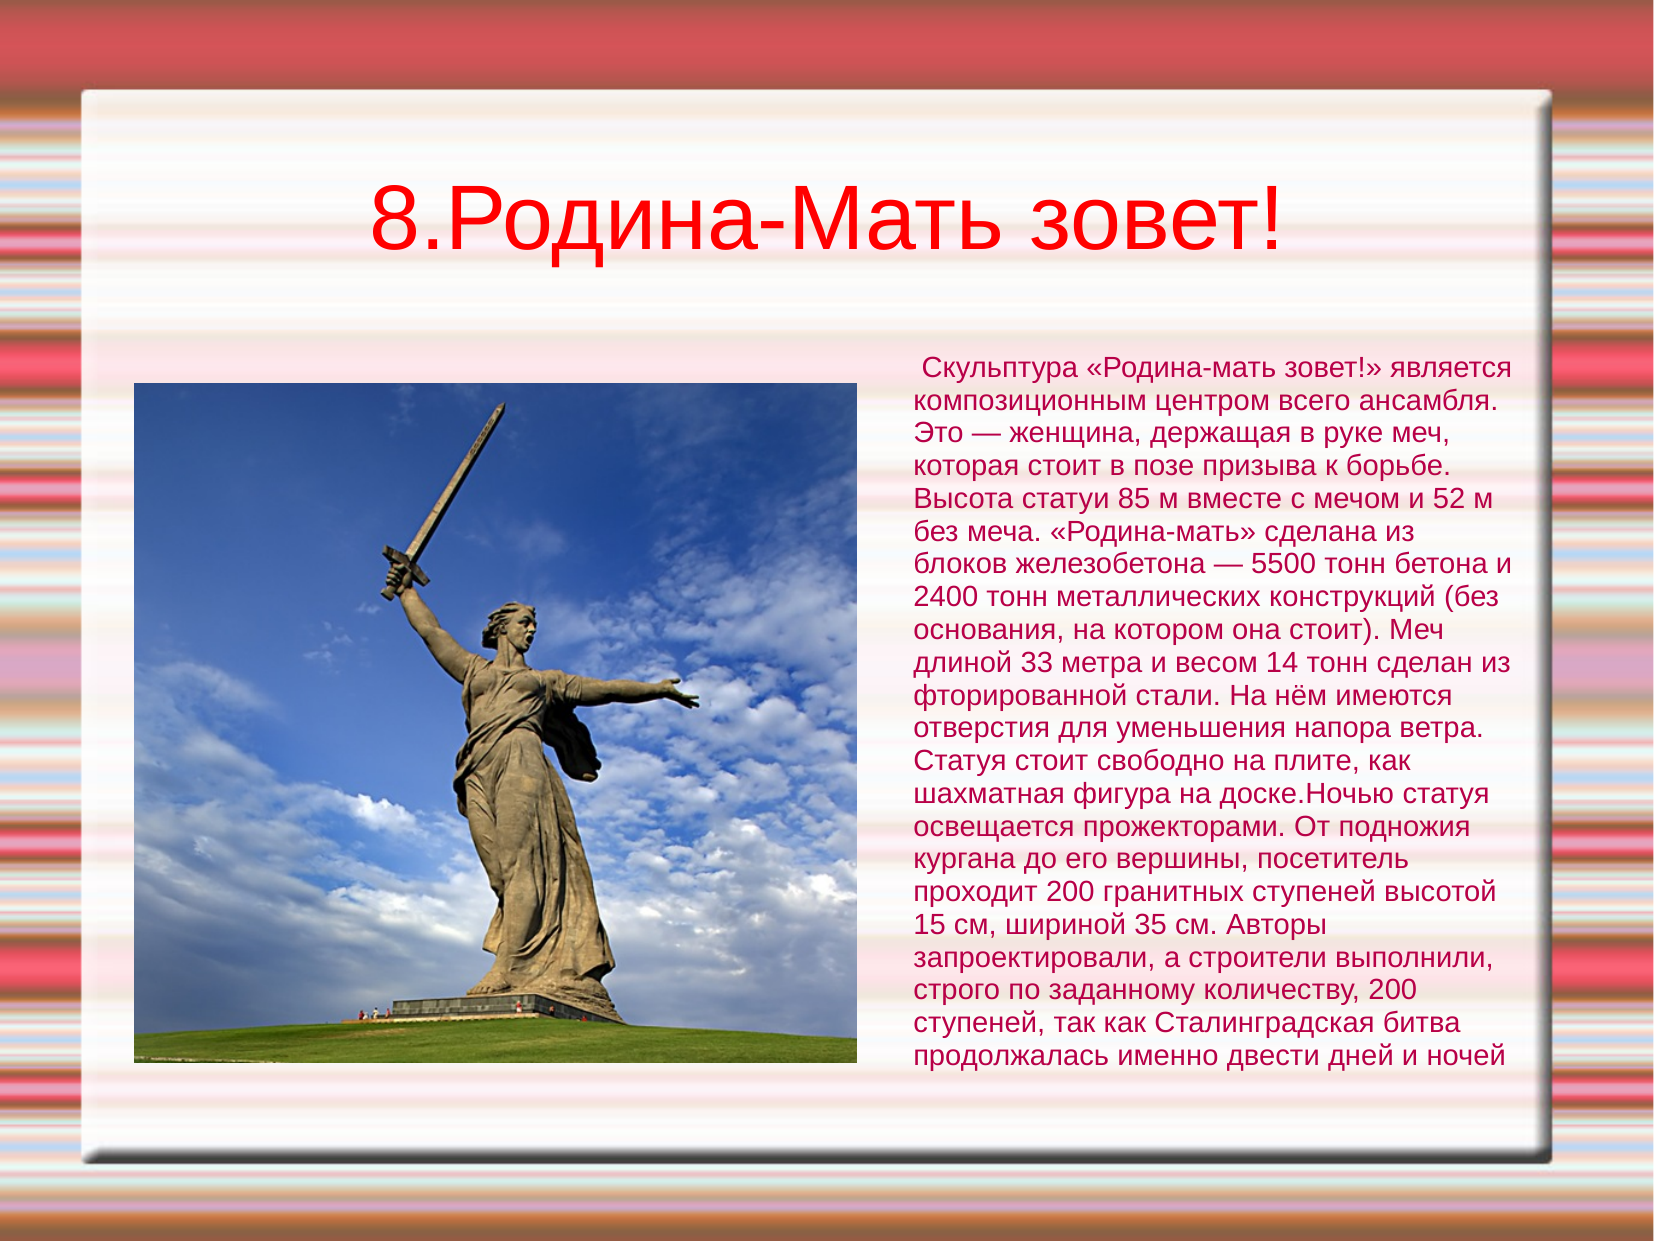

# 8.Родина-Мать зовет!
 Скульптура «Родина-мать зовет!» является композиционным центром всего ансамбля. Это — женщина, держащая в руке меч, которая стоит в позе призыва к борьбе. Высота статуи 85 м вместе с мечом и 52 м без меча. «Родина-мать» сделана из блоков железобетона — 5500 тонн бетона и 2400 тонн металлических конструкций (без основания, на котором она стоит). Меч длиной 33 метра и весом 14 тонн сделан из фторированной стали. На нём имеются отверстия для уменьшения напора ветра. Статуя стоит свободно на плите, как шахматная фигура на доске.Ночью статуя освещается прожекторами. От подножия кургана до его вершины, посетитель проходит 200 гранитных ступеней высотой 15 см, шириной 35 см. Авторы запроектировали, а строители выполнили, строго по заданному количеству, 200 ступеней, так как Сталинградская битва продолжалась именно двести дней и ночей